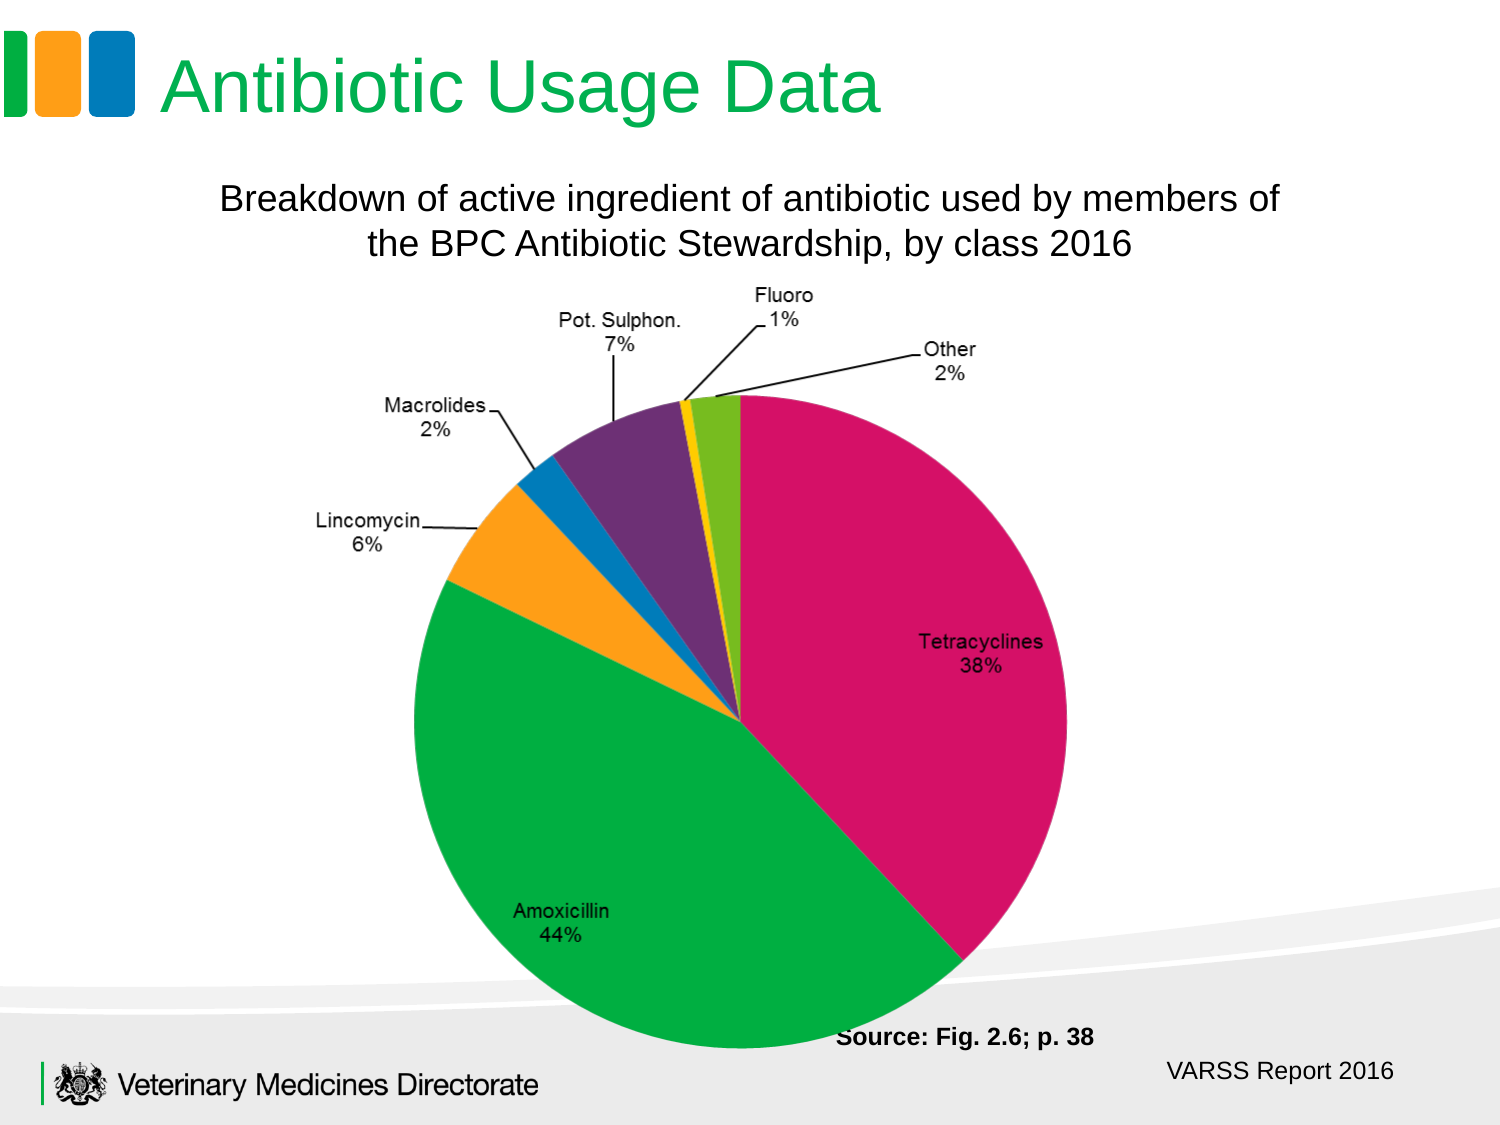

# Antibiotic Usage Data
Breakdown of active ingredient of antibiotic used by members of the BPC Antibiotic Stewardship, by class 2016
Source: Fig. 2.6; p. 38
VARSS Report 2016